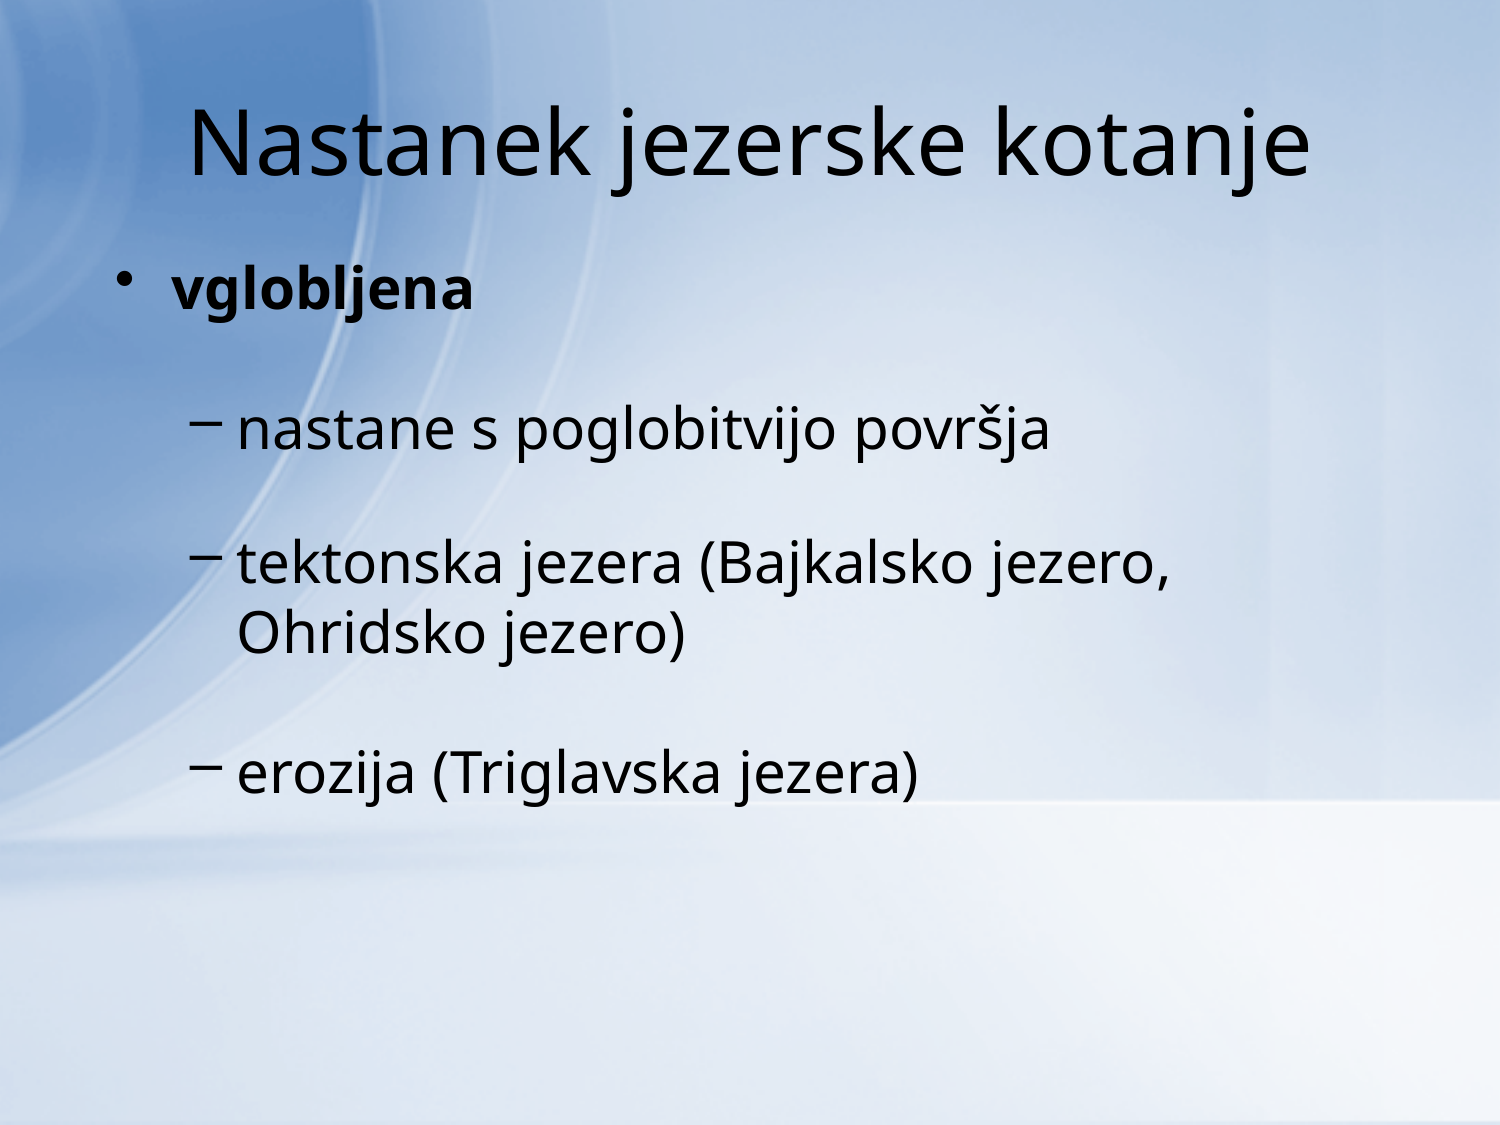

# Nastanek jezerske kotanje
vglobljena
nastane s poglobitvijo površja
tektonska jezera (Bajkalsko jezero, Ohridsko jezero)
erozija (Triglavska jezera)